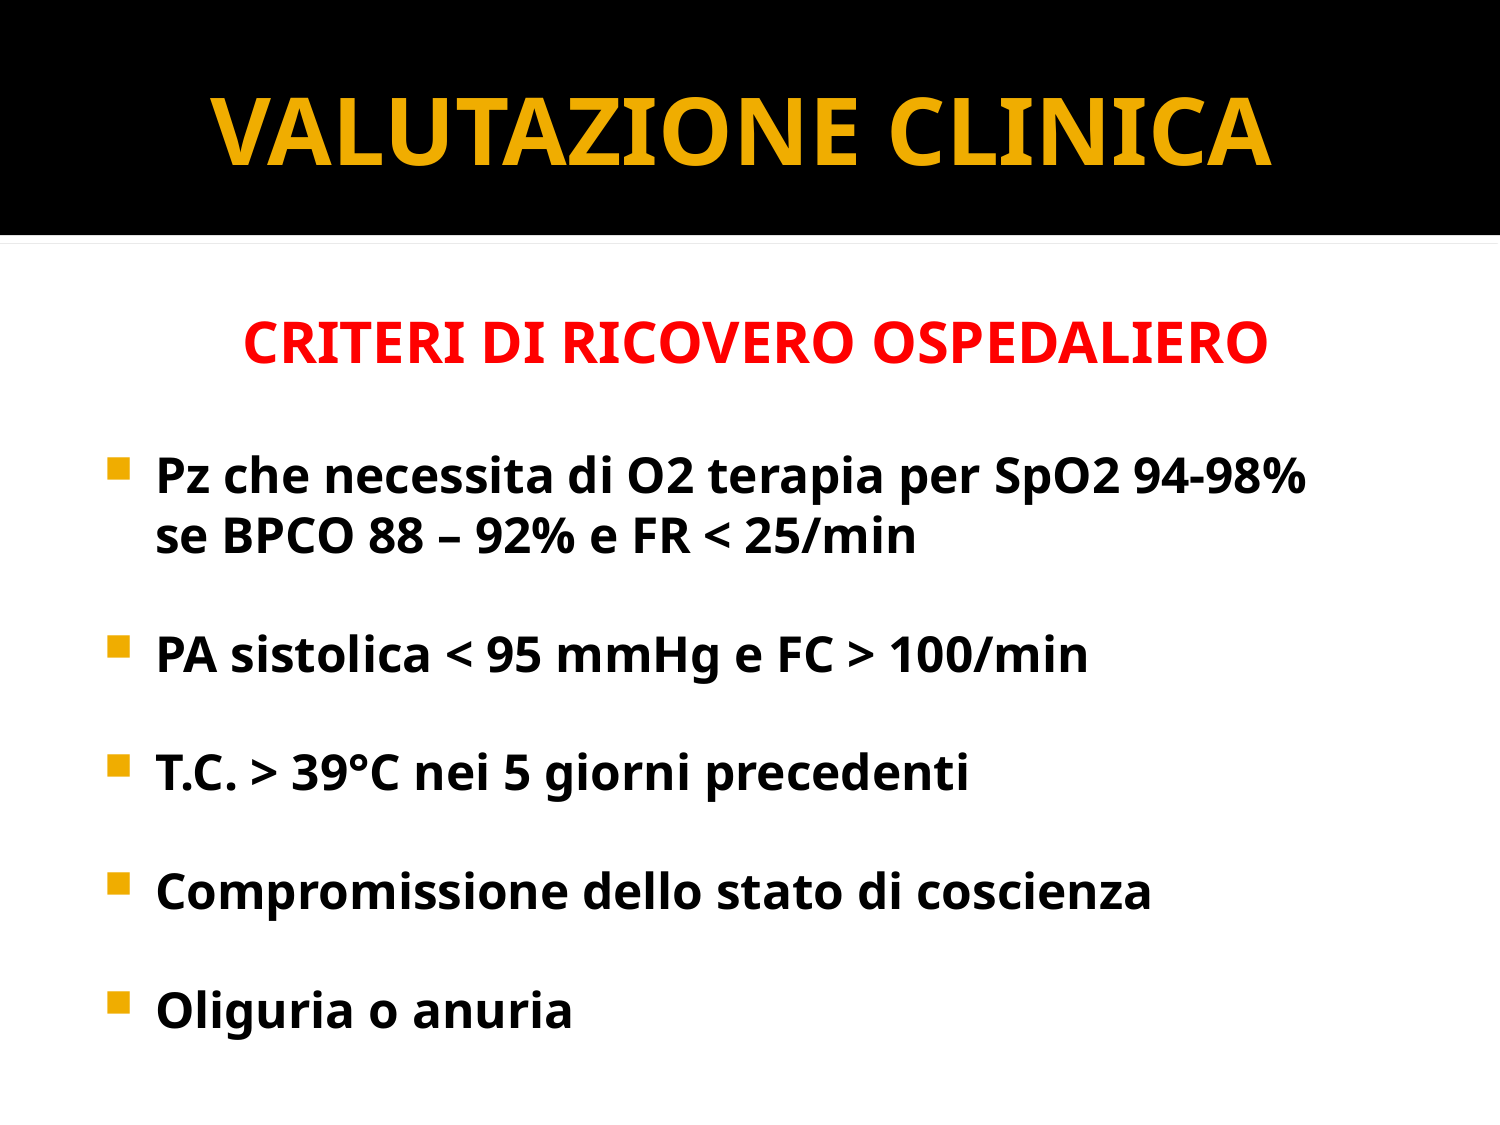

# VALUTAZIONE CLINICA
CRITERI DI RICOVERO OSPEDALIERO
Pz che necessita di O2 terapia per SpO2 94-98%
se BPCO 88 – 92% e FR < 25/min
PA sistolica < 95 mmHg e FC > 100/min
T.C. > 39°C nei 5 giorni precedenti
Compromissione dello stato di coscienza
Oliguria o anuria